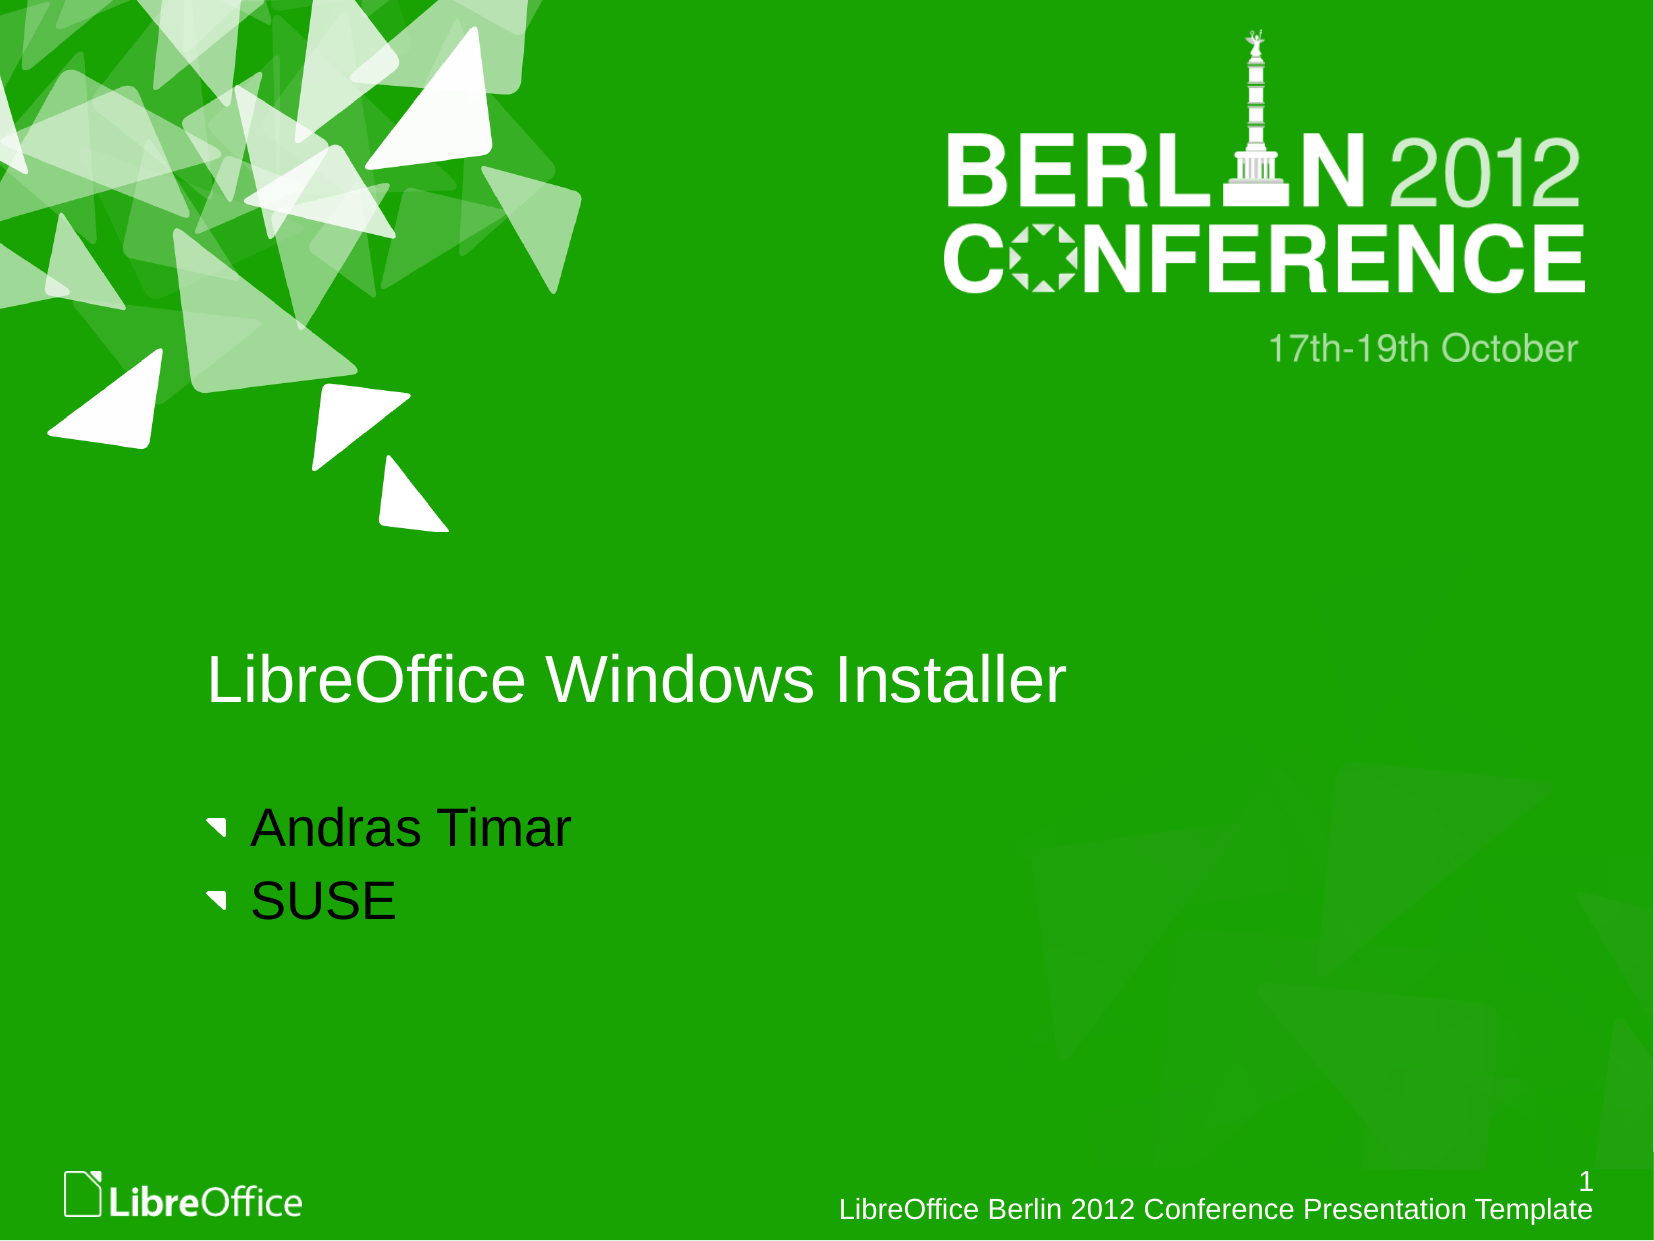

# LibreOffice Windows Installer
Andras Timar
SUSE
1
LibreOffice Berlin 2012 Conference Presentation Template